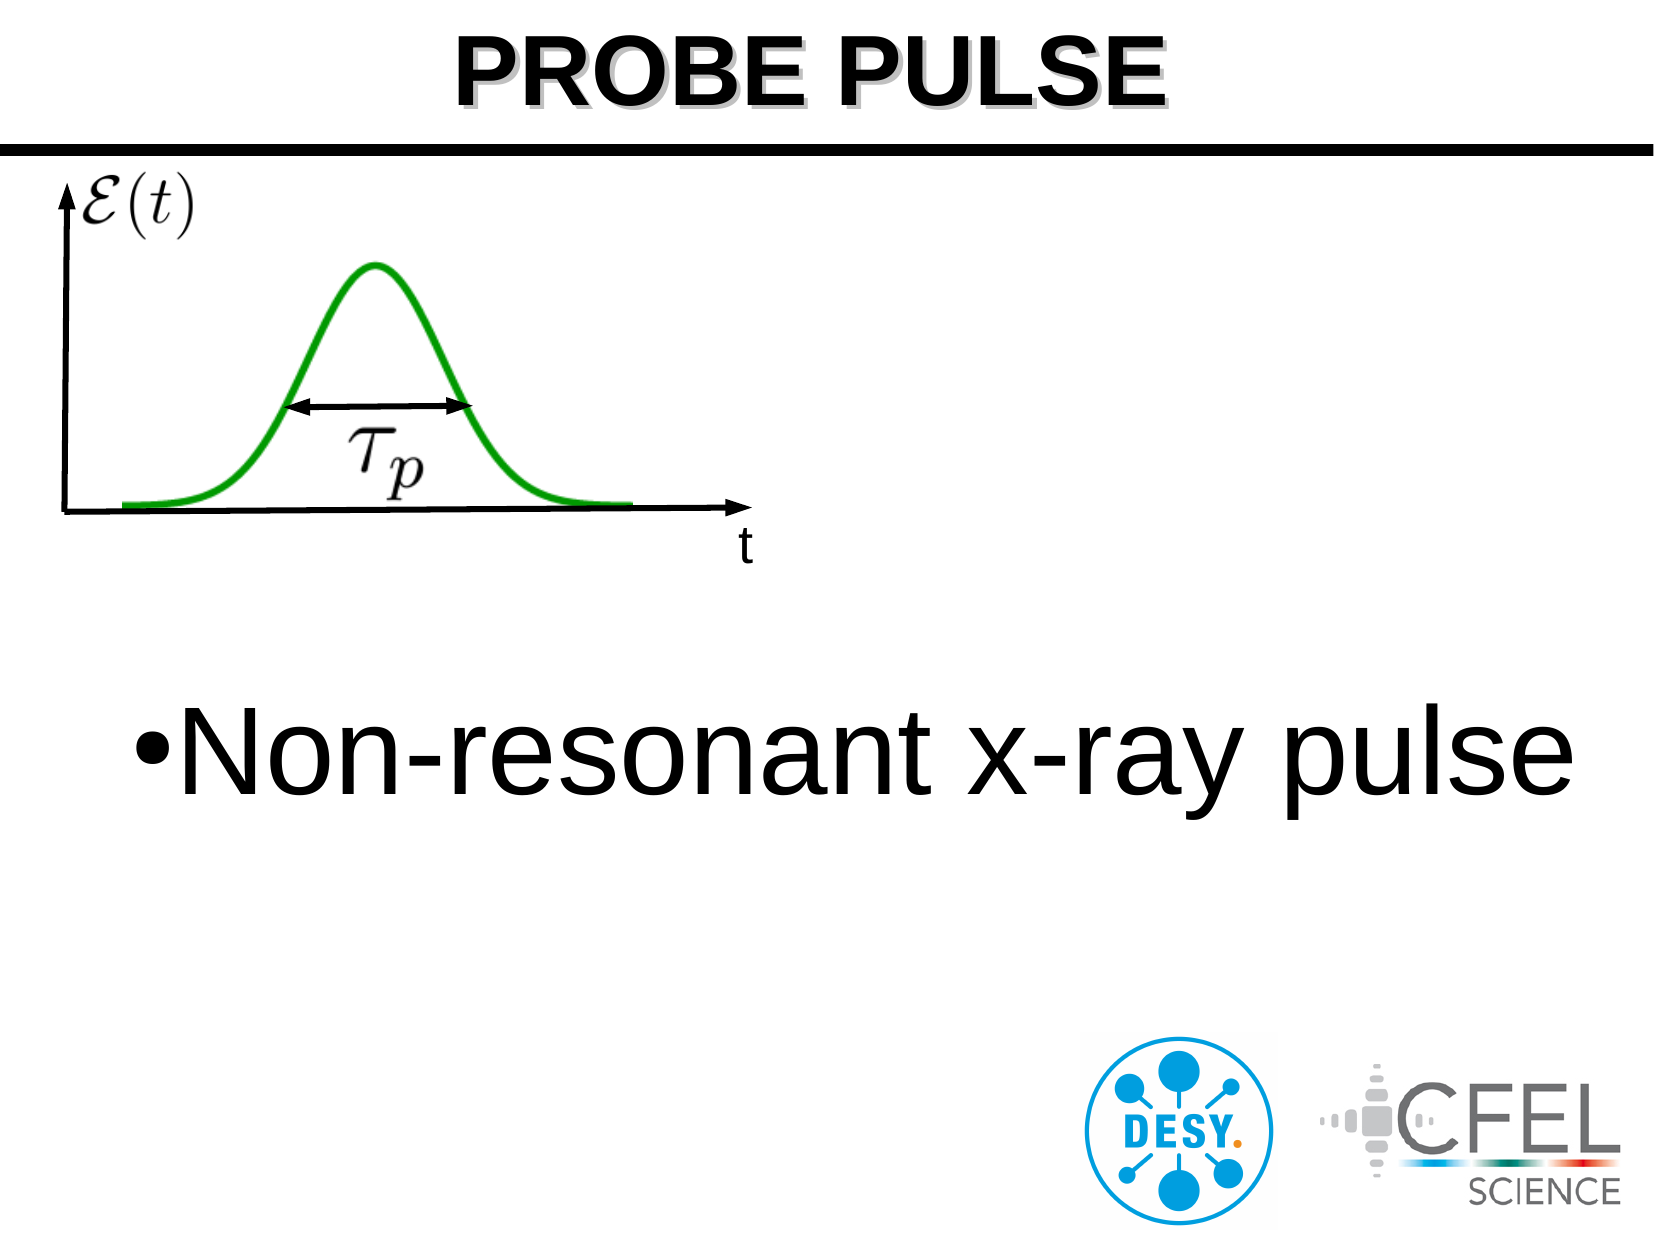

# PROBE PULSE
t
Non-resonant x-ray pulse